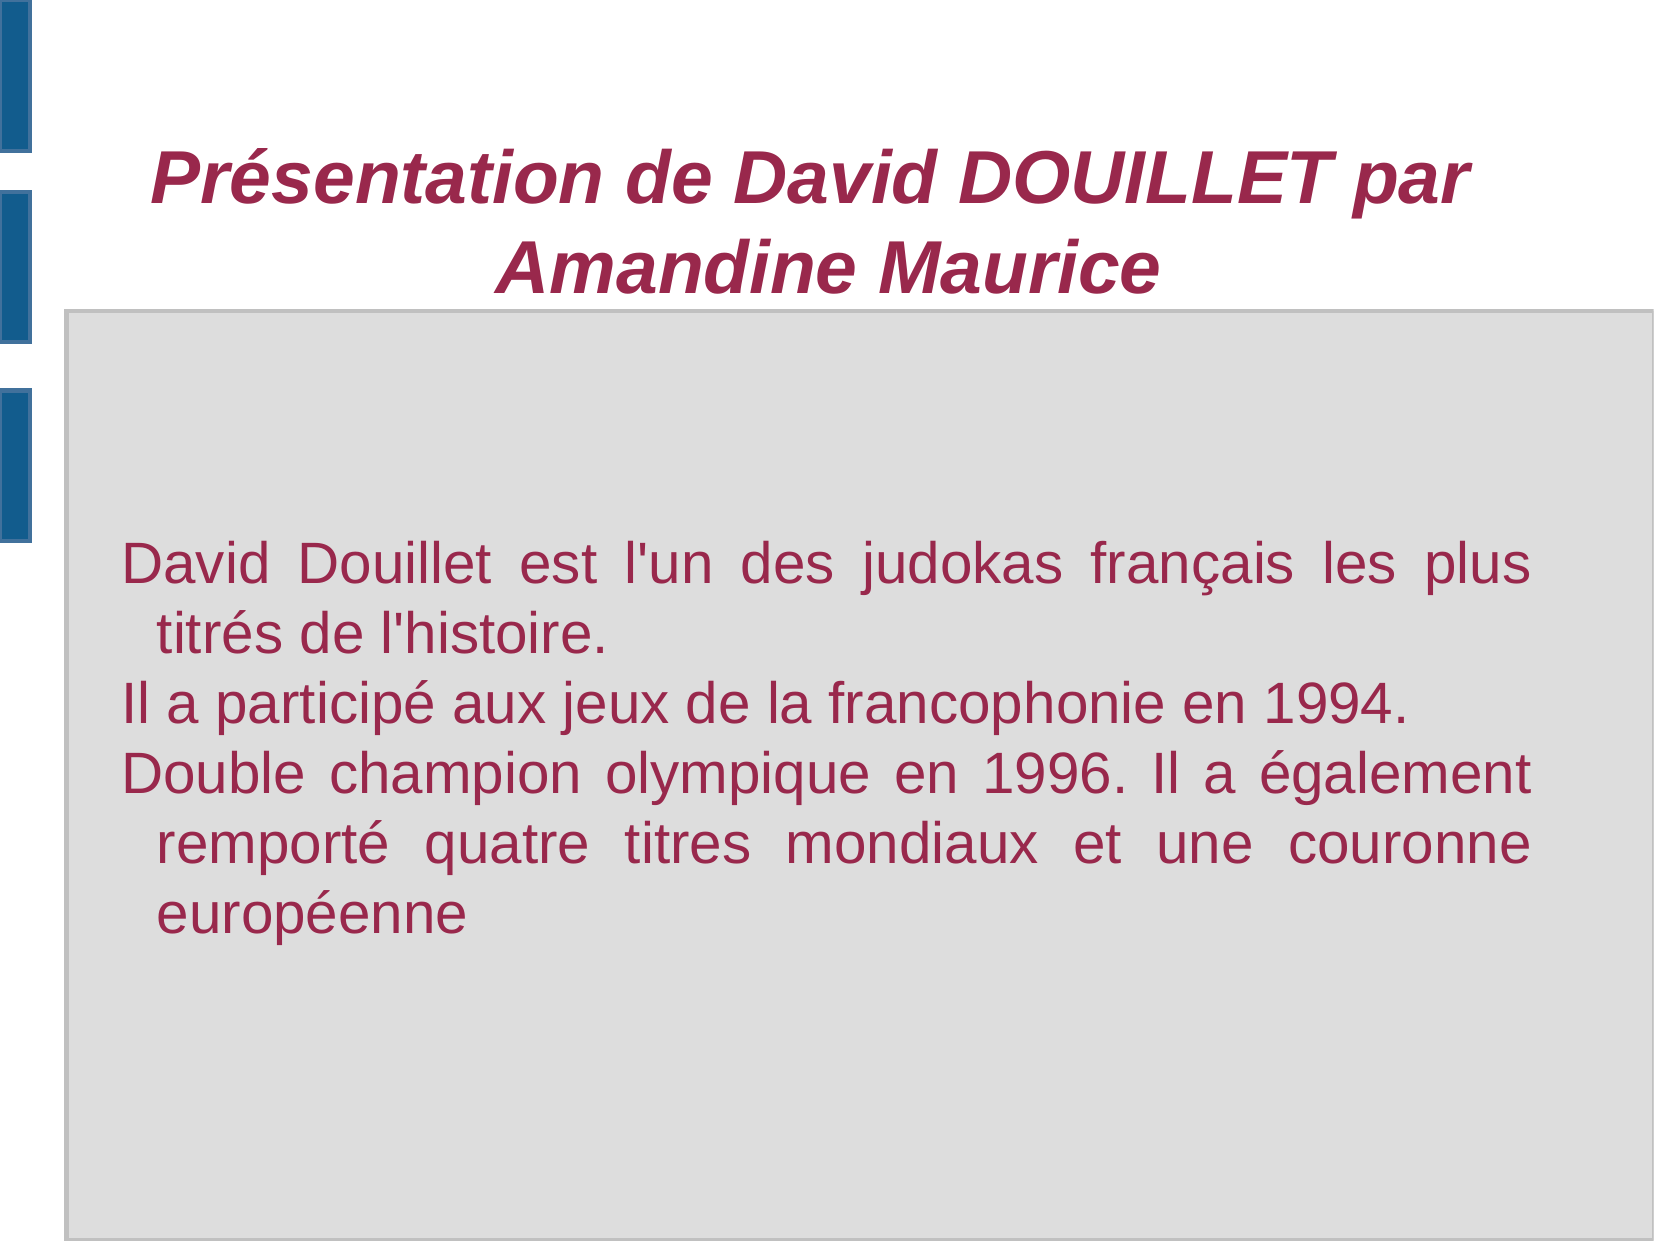

# Présentation de David DOUILLET par Amandine Maurice
David Douillet est l'un des judokas français les plus titrés de l'histoire.
Il a participé aux jeux de la francophonie en 1994.
Double champion olympique en 1996. Il a également remporté quatre titres mondiaux et une couronne européenne